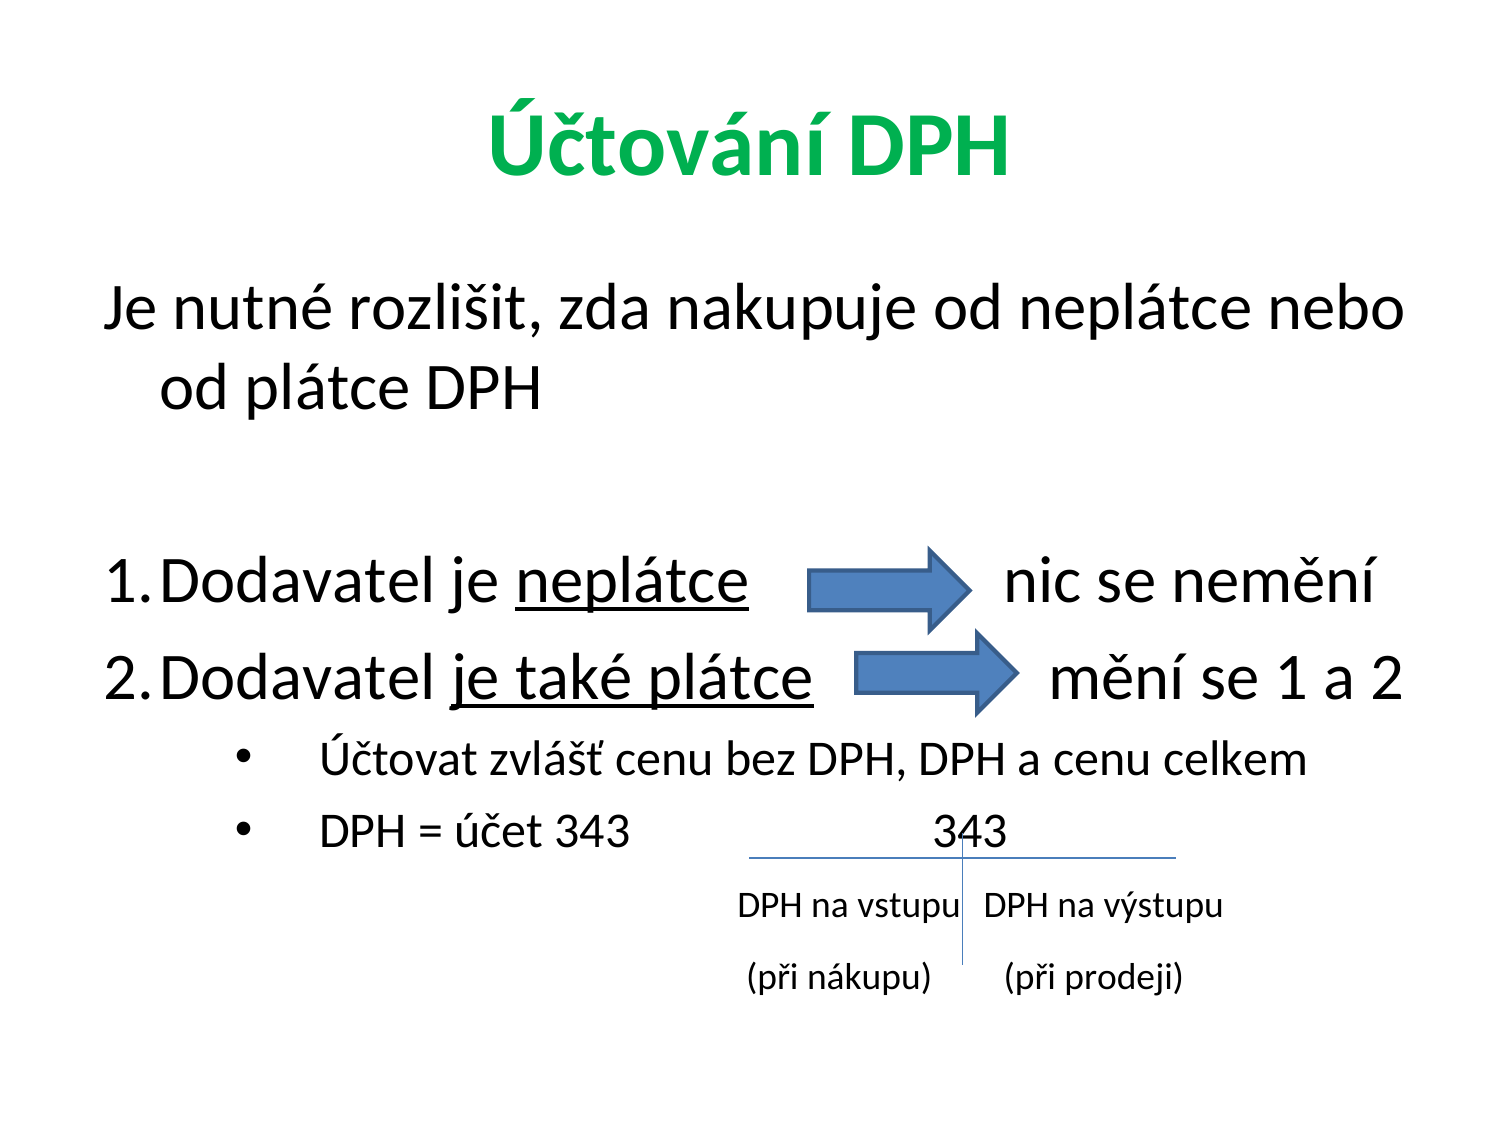

# Účtování DPH
Je nutné rozlišit, zda nakupuje od neplátce nebo od plátce DPH
Dodavatel je neplátce		nic se nemění
Dodavatel je také plátce		 mění se 1 a 2
Účtovat zvlášť cenu bez DPH, DPH a cenu celkem
DPH = účet 343		 343
				 DPH na vstupu DPH na výstupu
				 (při nákupu)	(při prodeji)